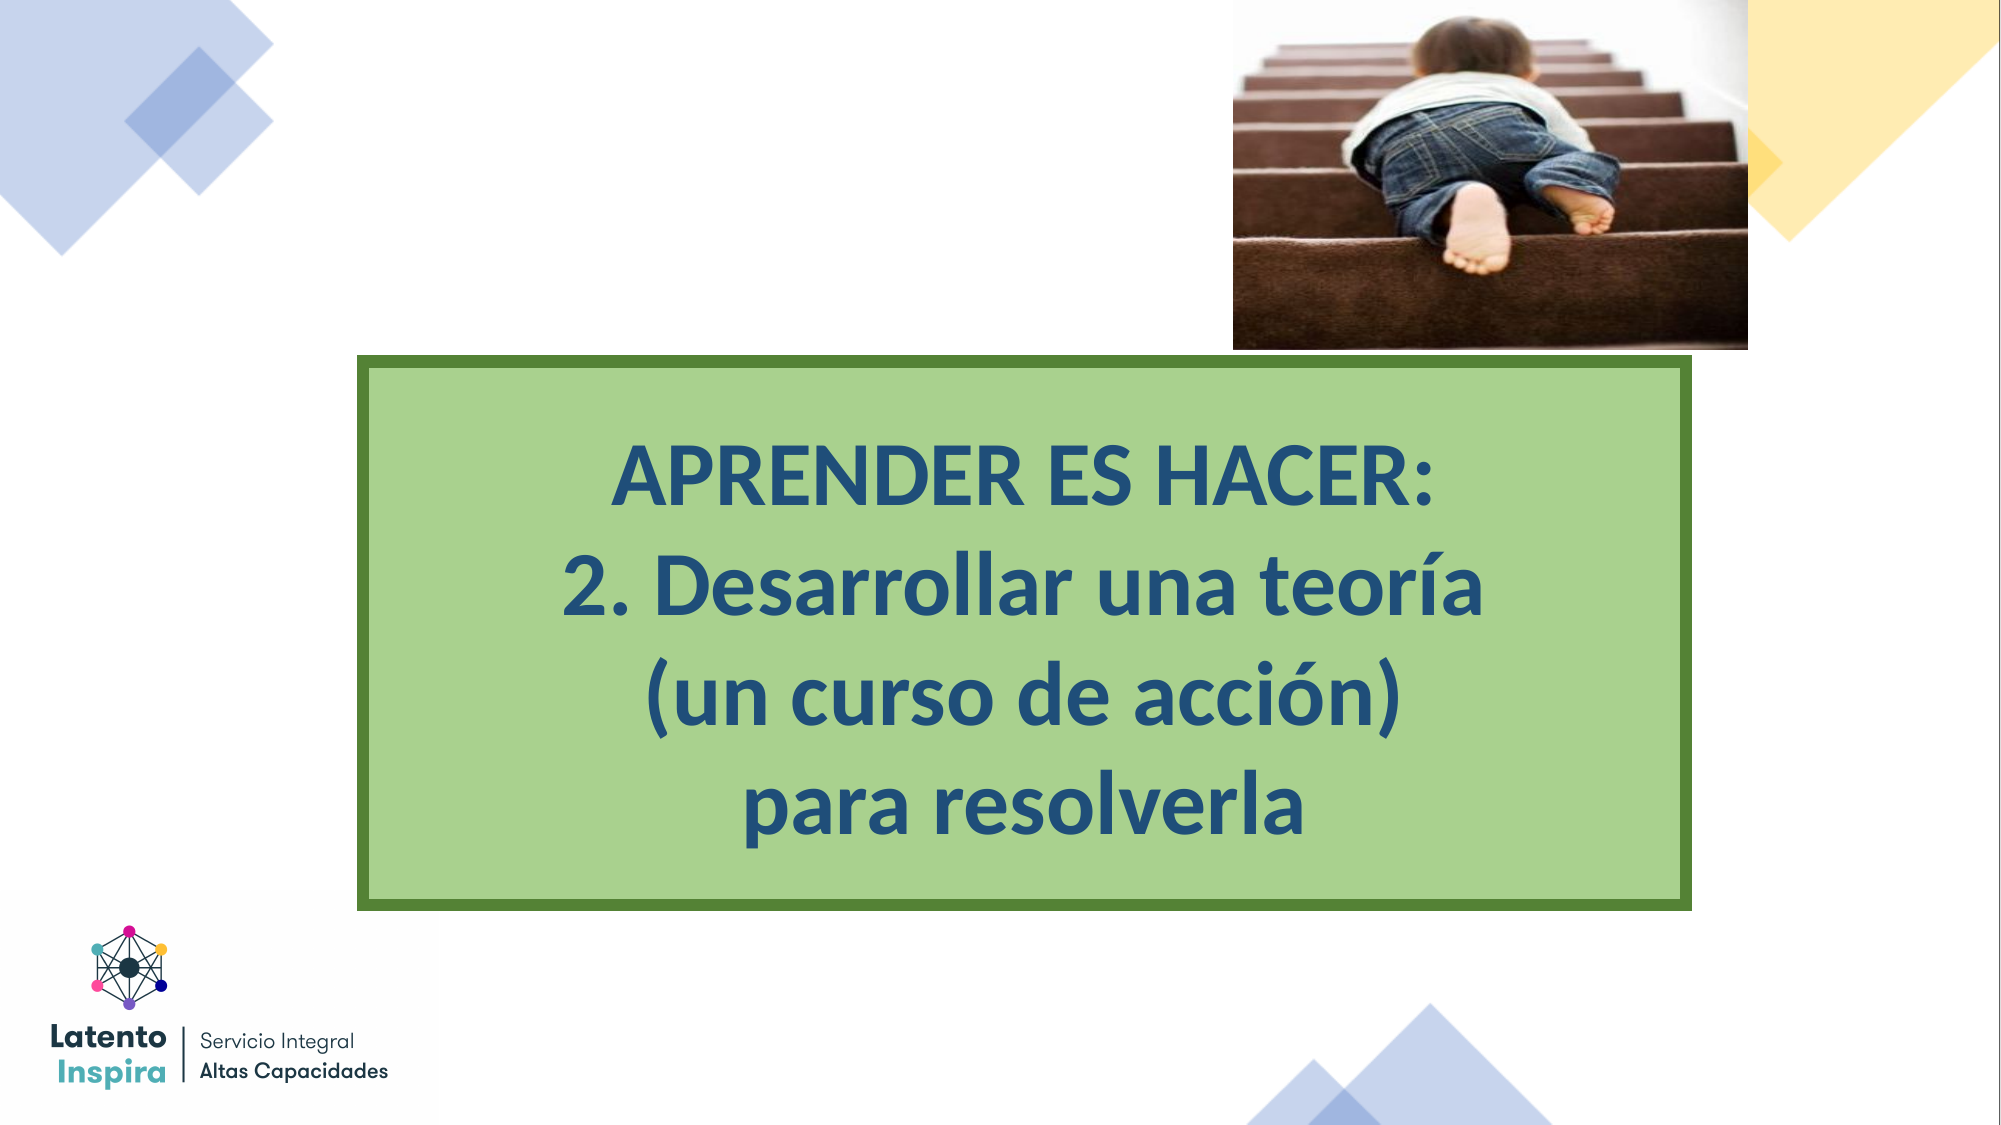

APRENDER ES HACER:
2. Desarrollar una teoría
(un curso de acción)
para resolverla